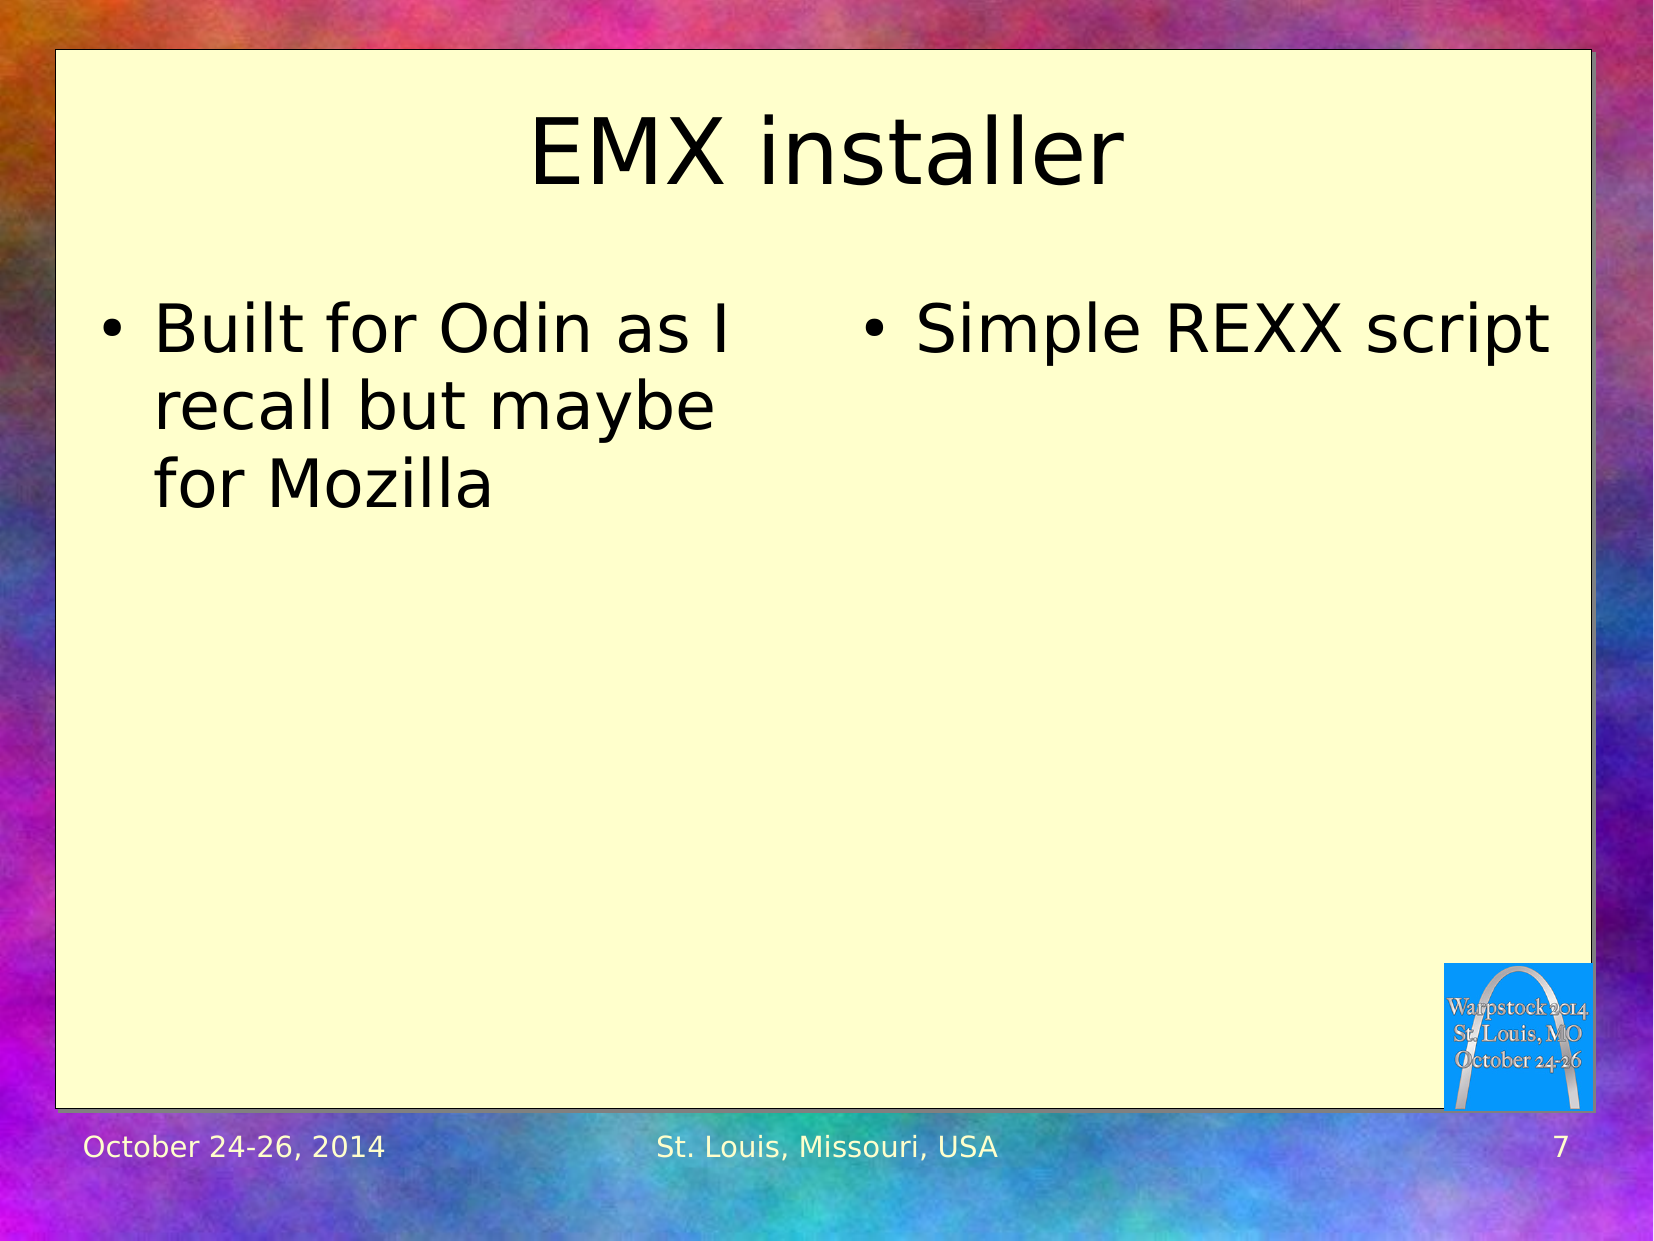

# EMX installer
Built for Odin as I recall but maybe for Mozilla
Simple REXX script
October 24-26, 2014
St. Louis, Missouri, USA
7